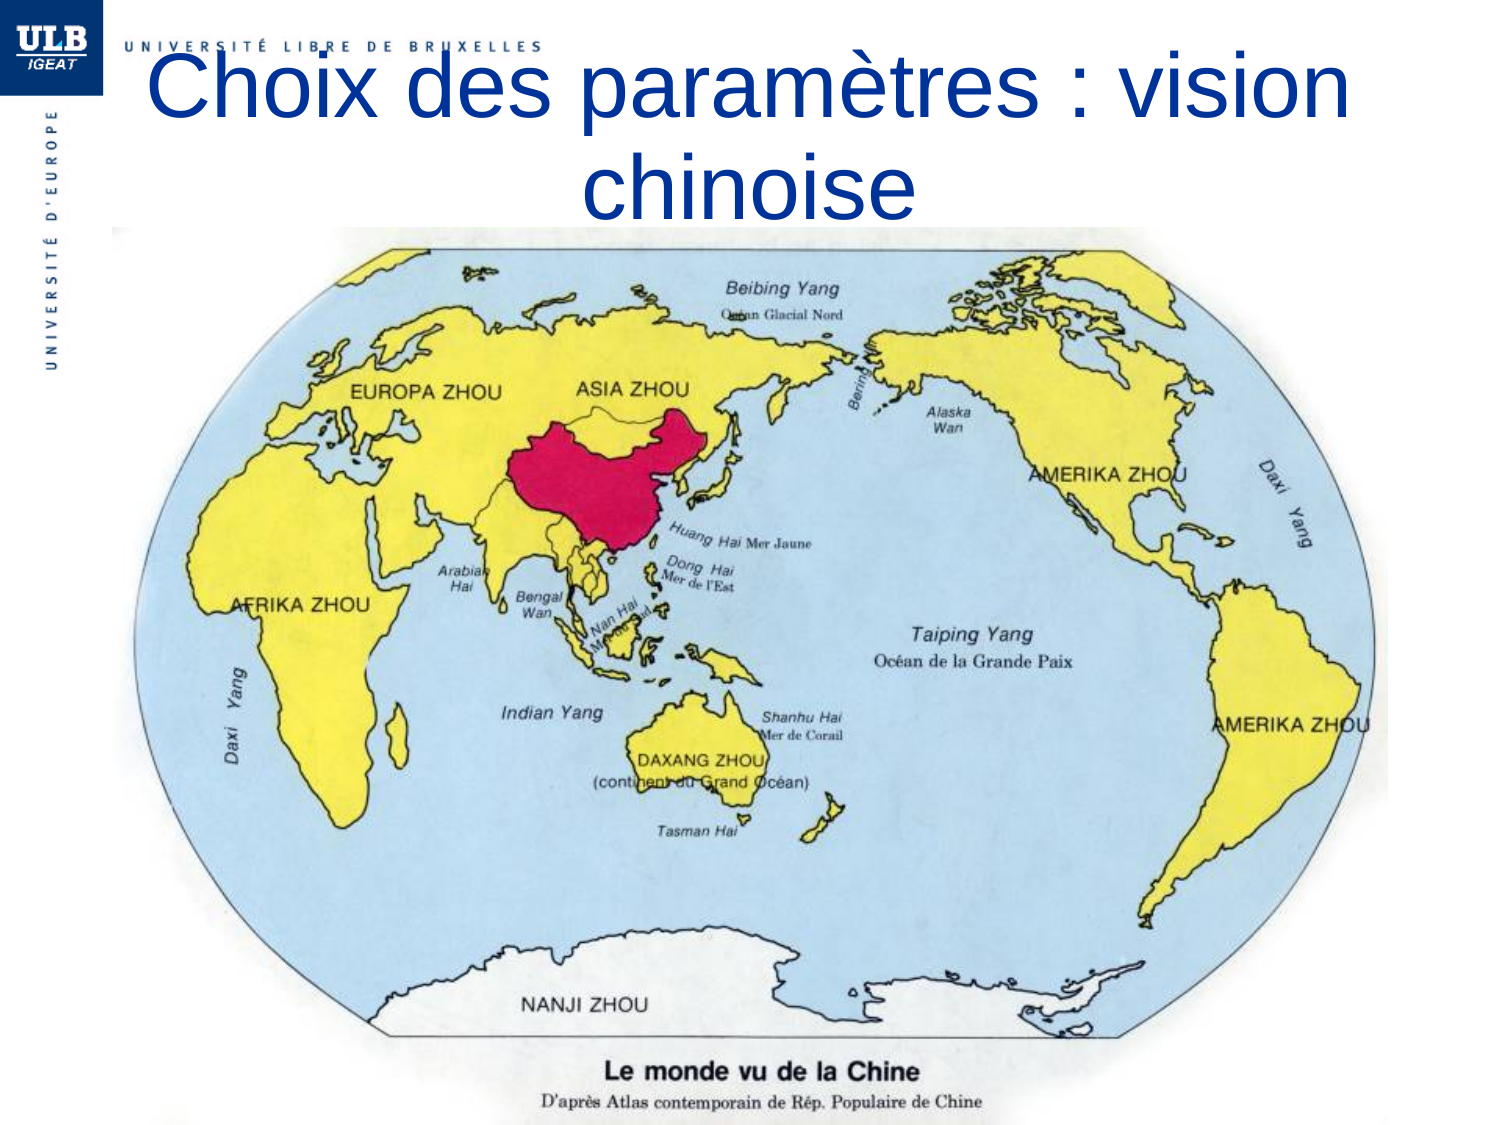

# Choix des paramètres : vision chinoise